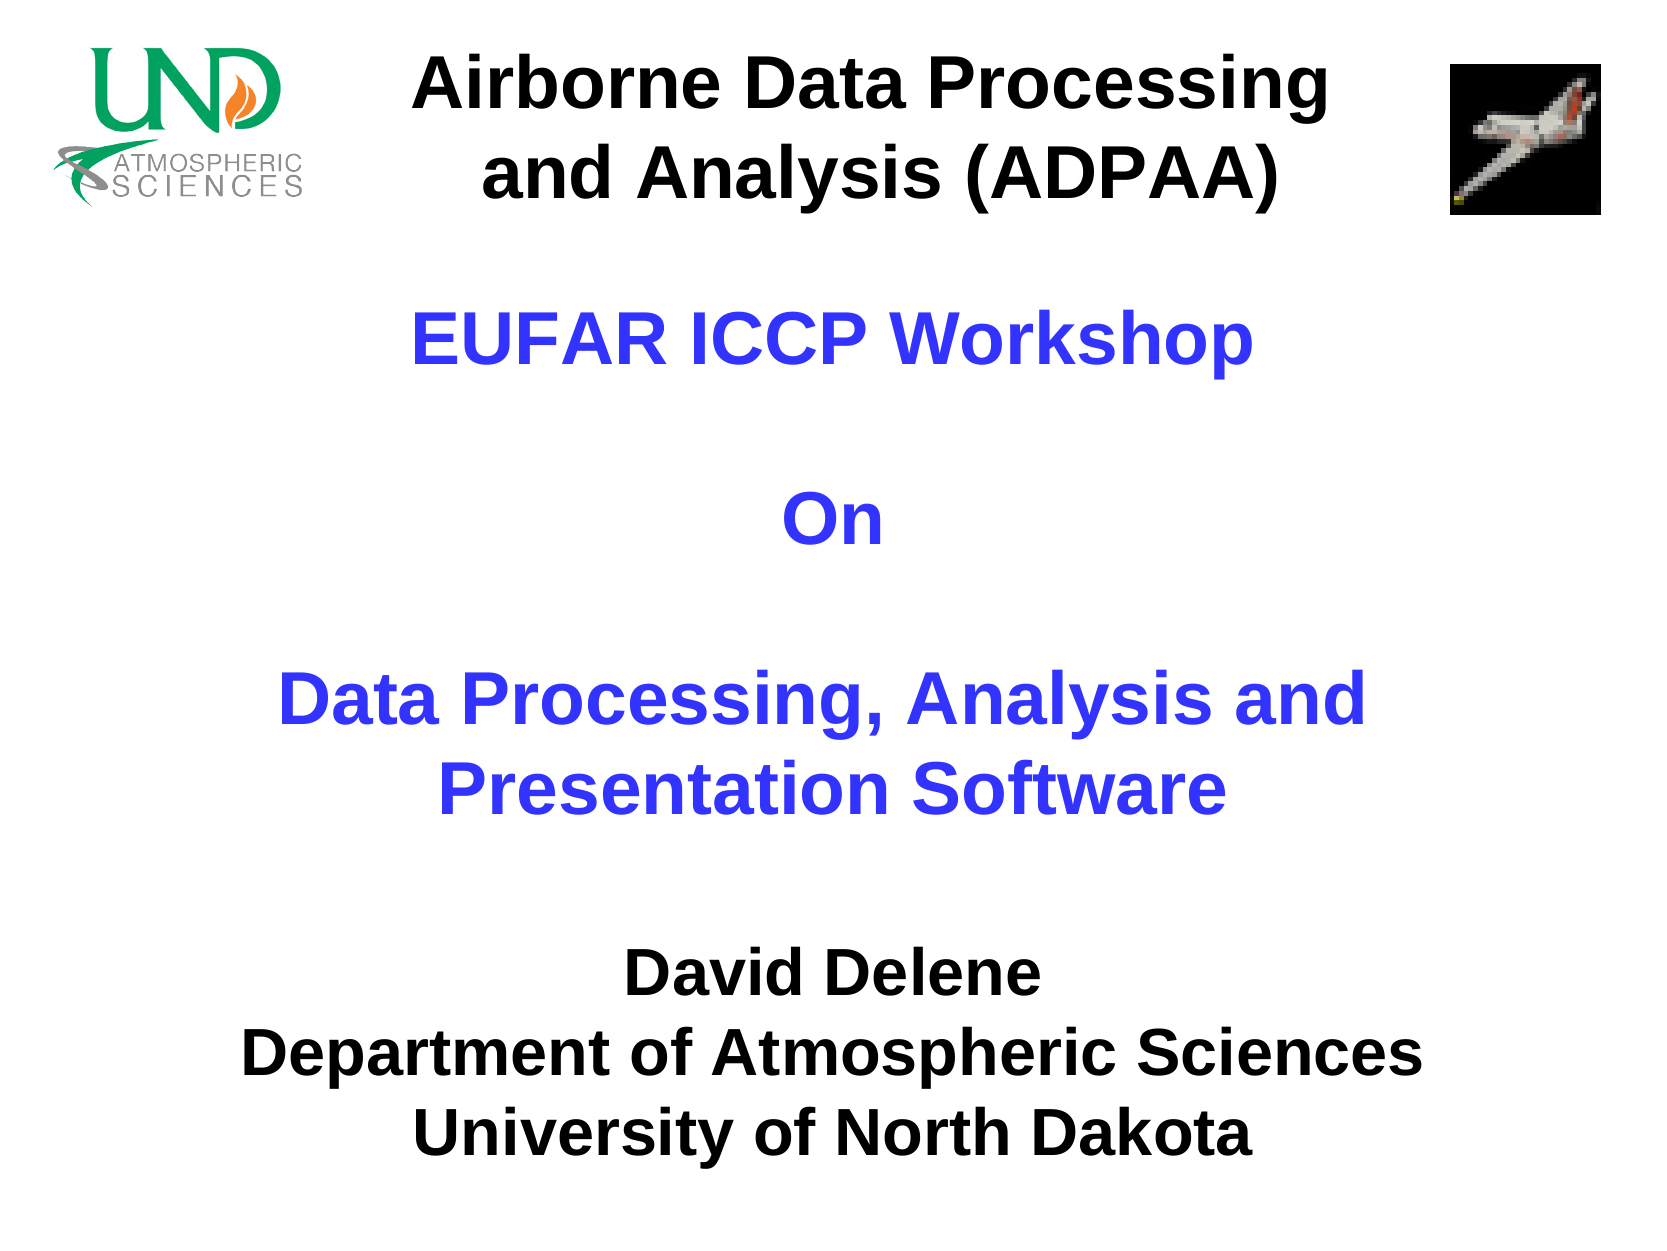

# Airborne Data Processing and Analysis (ADPAA)
EUFAR ICCP Workshop
On
Data Processing, Analysis and
Presentation Software
David Delene
Department of Atmospheric Sciences
University of North Dakota